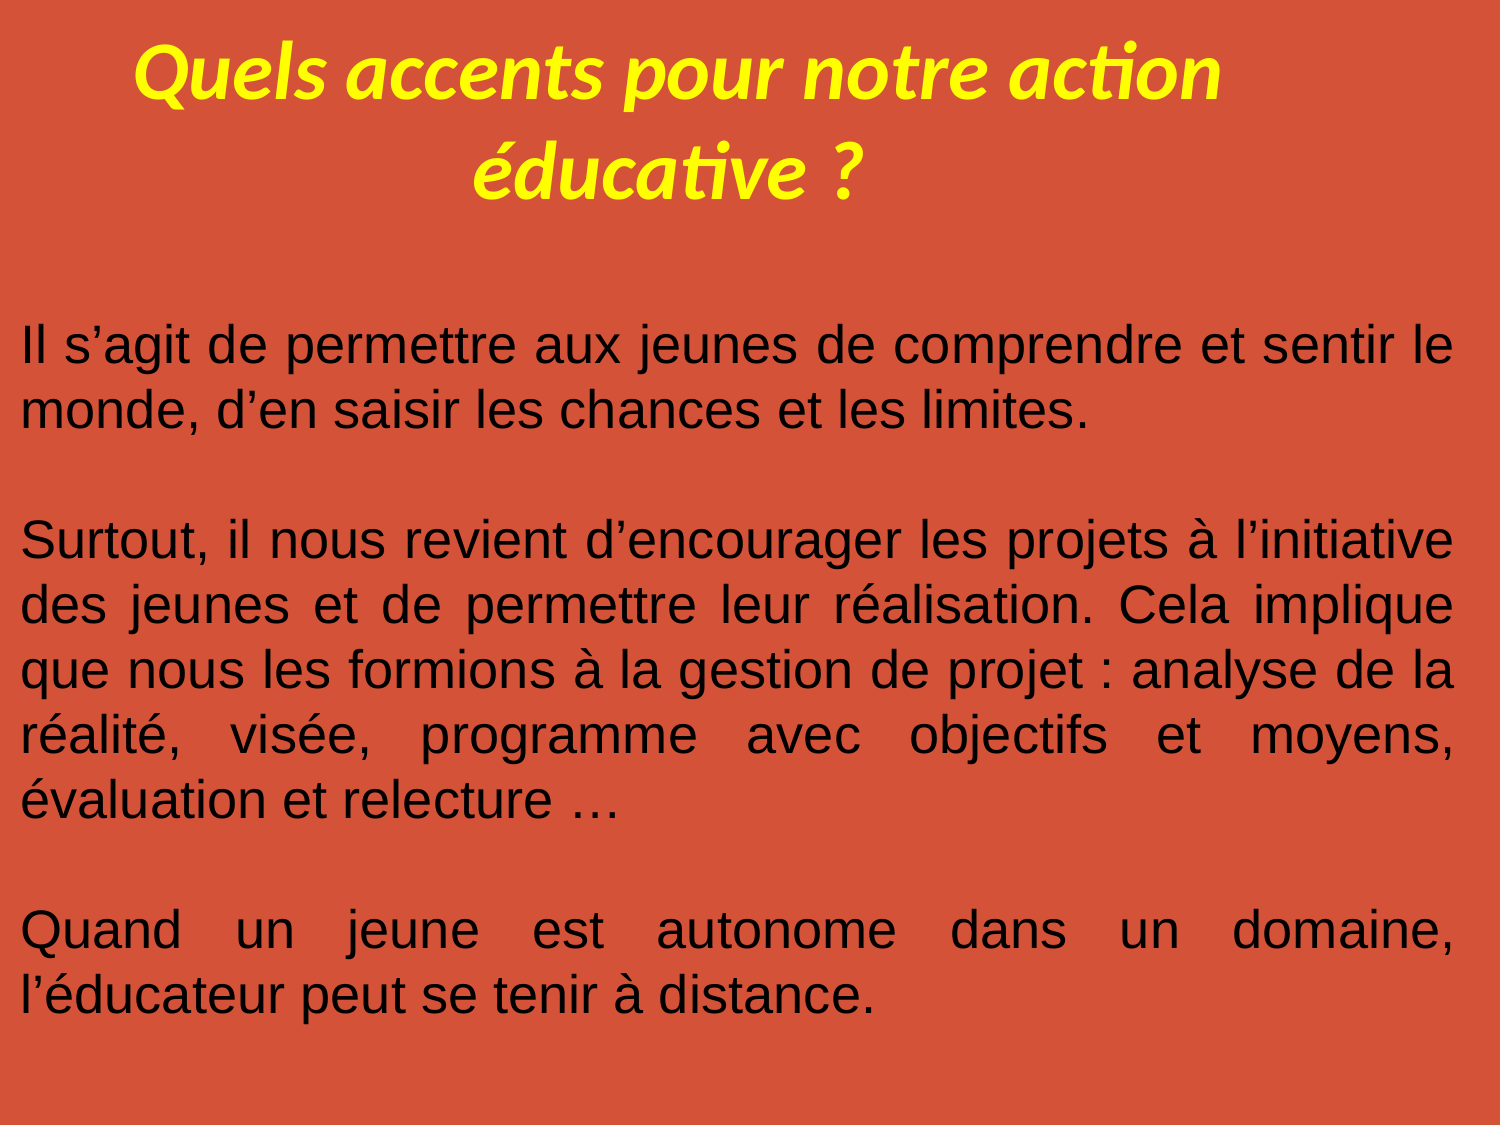

Quels accents pour notre action éducative ?
Il s’agit de permettre aux jeunes de comprendre et sentir le monde, d’en saisir les chances et les limites.
Surtout, il nous revient d’encourager les projets à l’initiative des jeunes et de permettre leur réalisation. Cela implique que nous les formions à la gestion de projet : analyse de la réalité, visée, programme avec objectifs et moyens, évaluation et relecture …
Quand un jeune est autonome dans un domaine, l’éducateur peut se tenir à distance.